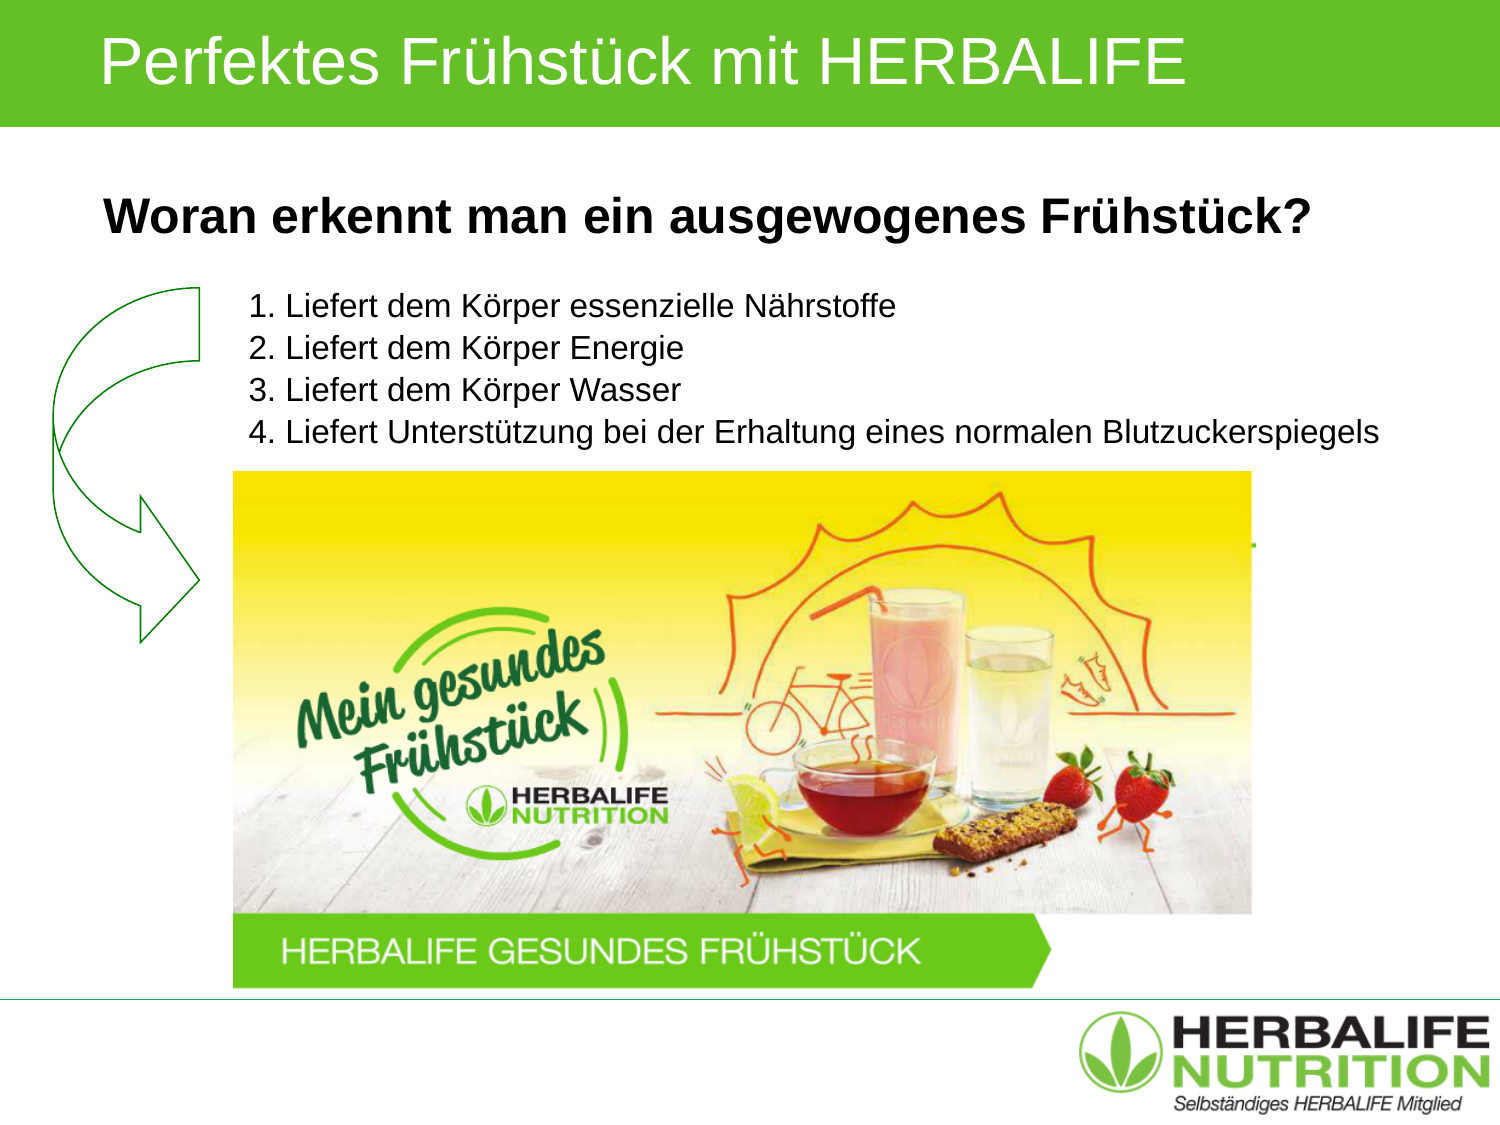

# Perfektes Frühstück mit HERBALIFE
Woran erkennt man ein ausgewogenes Frühstück?
1. Liefert dem Körper essenzielle Nährstoffe
2. Liefert dem Körper Energie
3. Liefert dem Körper Wasser
4. Liefert Unterstützung bei der Erhaltung eines normalen Blutzuckerspiegels